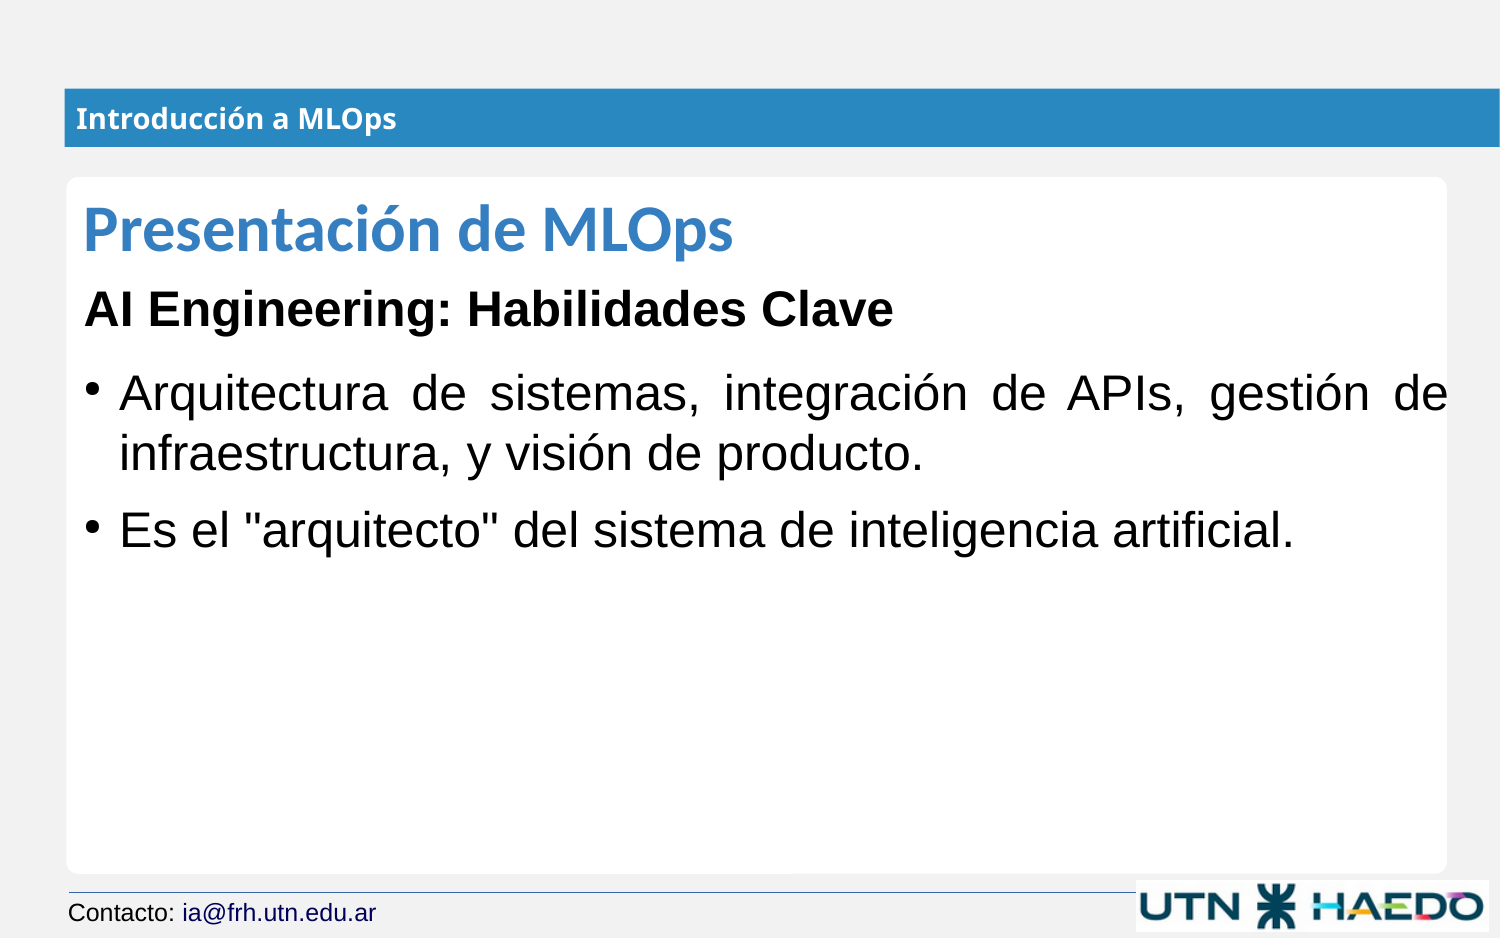

Introducción a MLOps
Presentación de MLOps
AI Engineering: Habilidades Clave
Arquitectura de sistemas, integración de APIs, gestión de infraestructura, y visión de producto.
Es el "arquitecto" del sistema de inteligencia artificial.